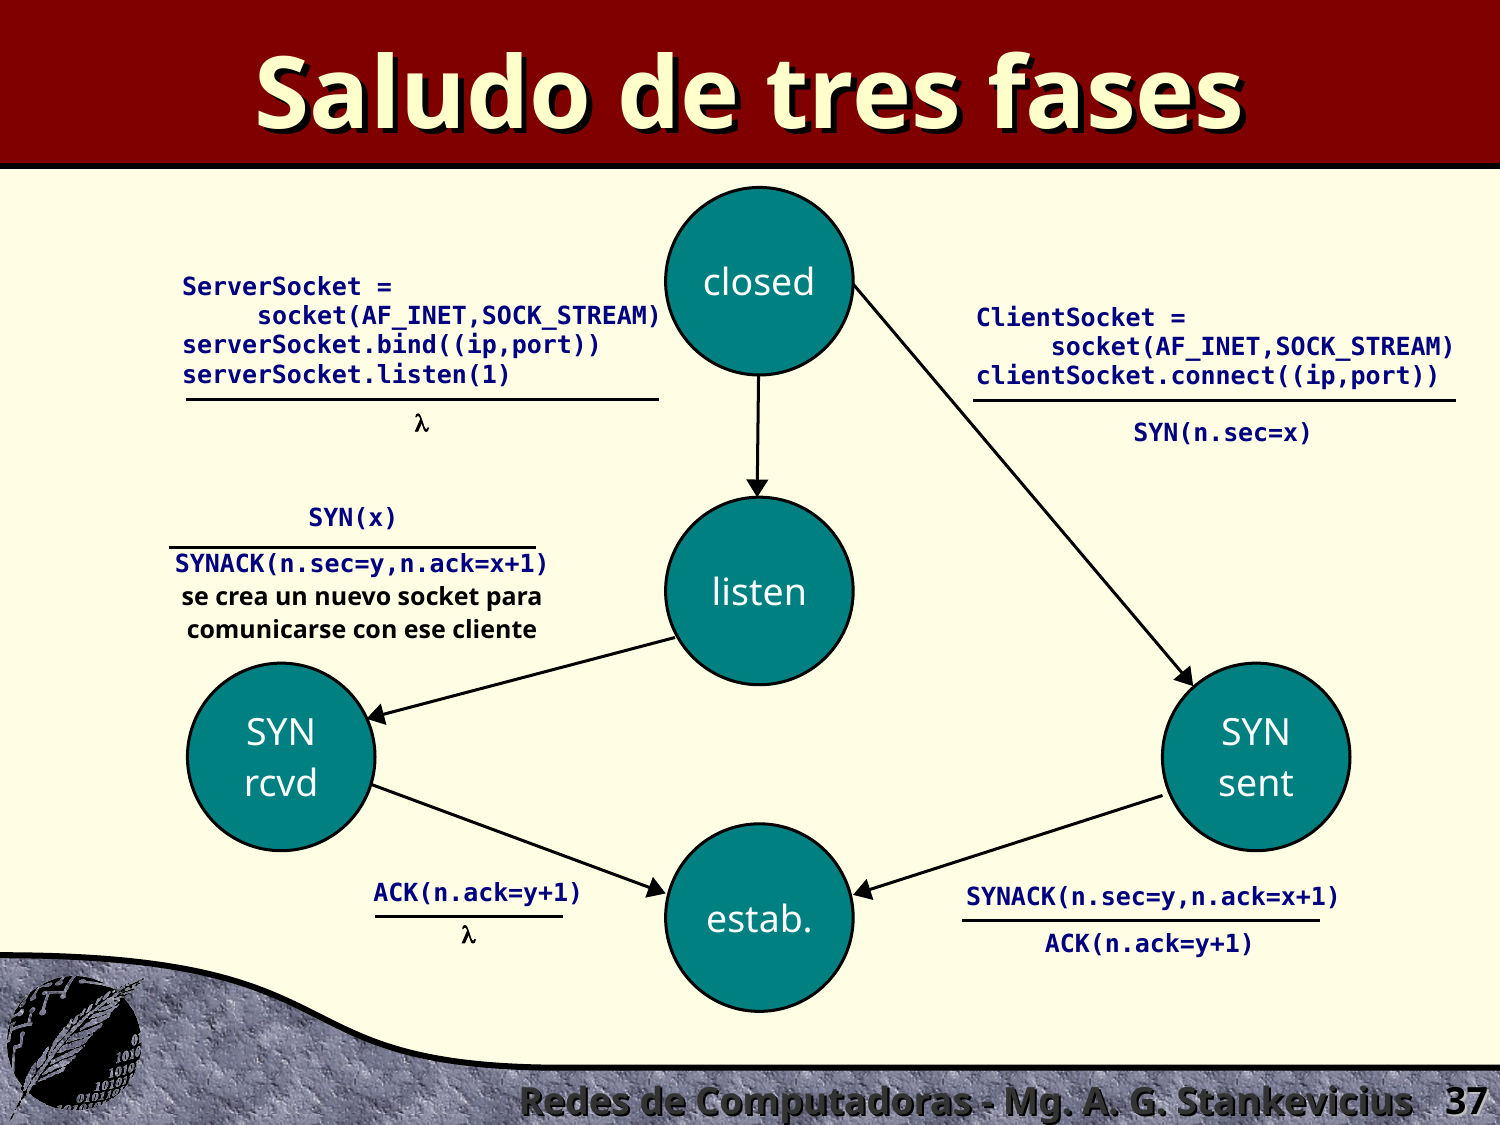

# Saludo de tres fases
closed
listen
SYN
rcvd
SYN
sent
estab.
ServerSocket =
	socket(AF_INET,SOCK_STREAM)
serverSocket.bind((ip,port))
serverSocket.listen(1)
l
ClientSocket =
	socket(AF_INET,SOCK_STREAM)
clientSocket.connect((ip,port))
SYN(n.sec=x)
SYN(x)
SYNACK(n.sec=y,n.ack=x+1)
se crea un nuevo socket para
comunicarse con ese cliente
ACK(n.ack=y+1)
l
SYNACK(n.sec=y,n.ack=x+1)
ACK(n.ack=y+1)
37